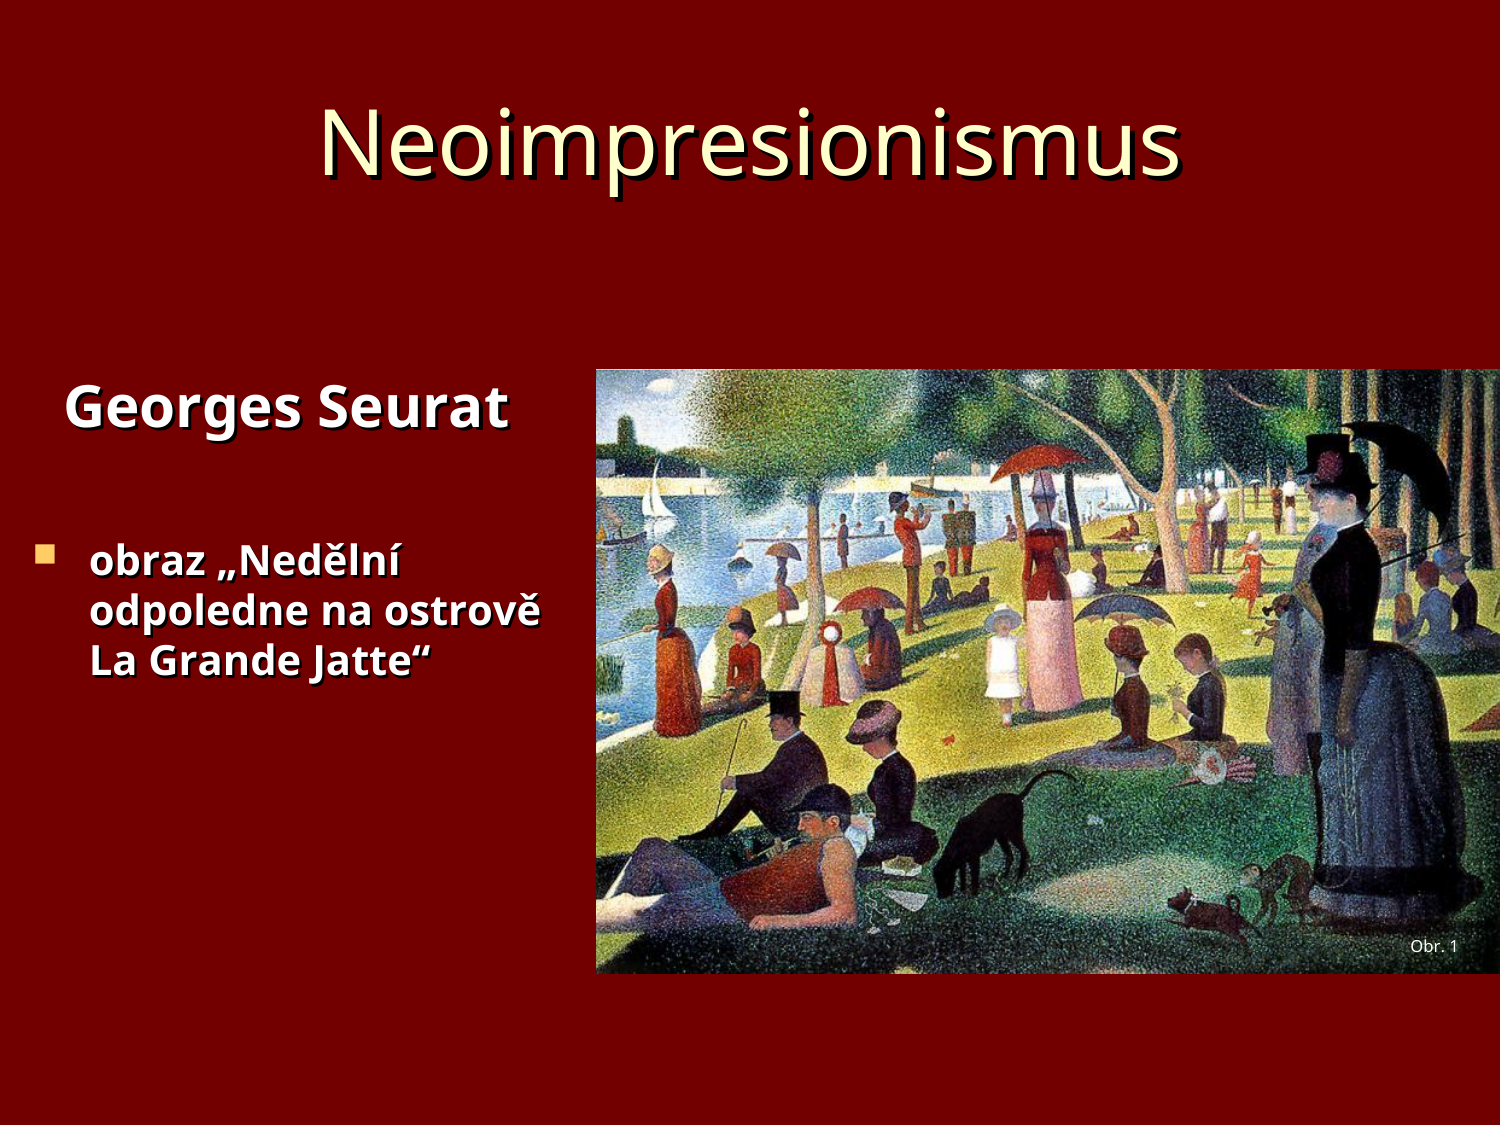

# Neoimpresionismus
 Georges Seurat
obraz „Nedělní odpoledne na ostrově La Grande Jatte“
Obr. 1